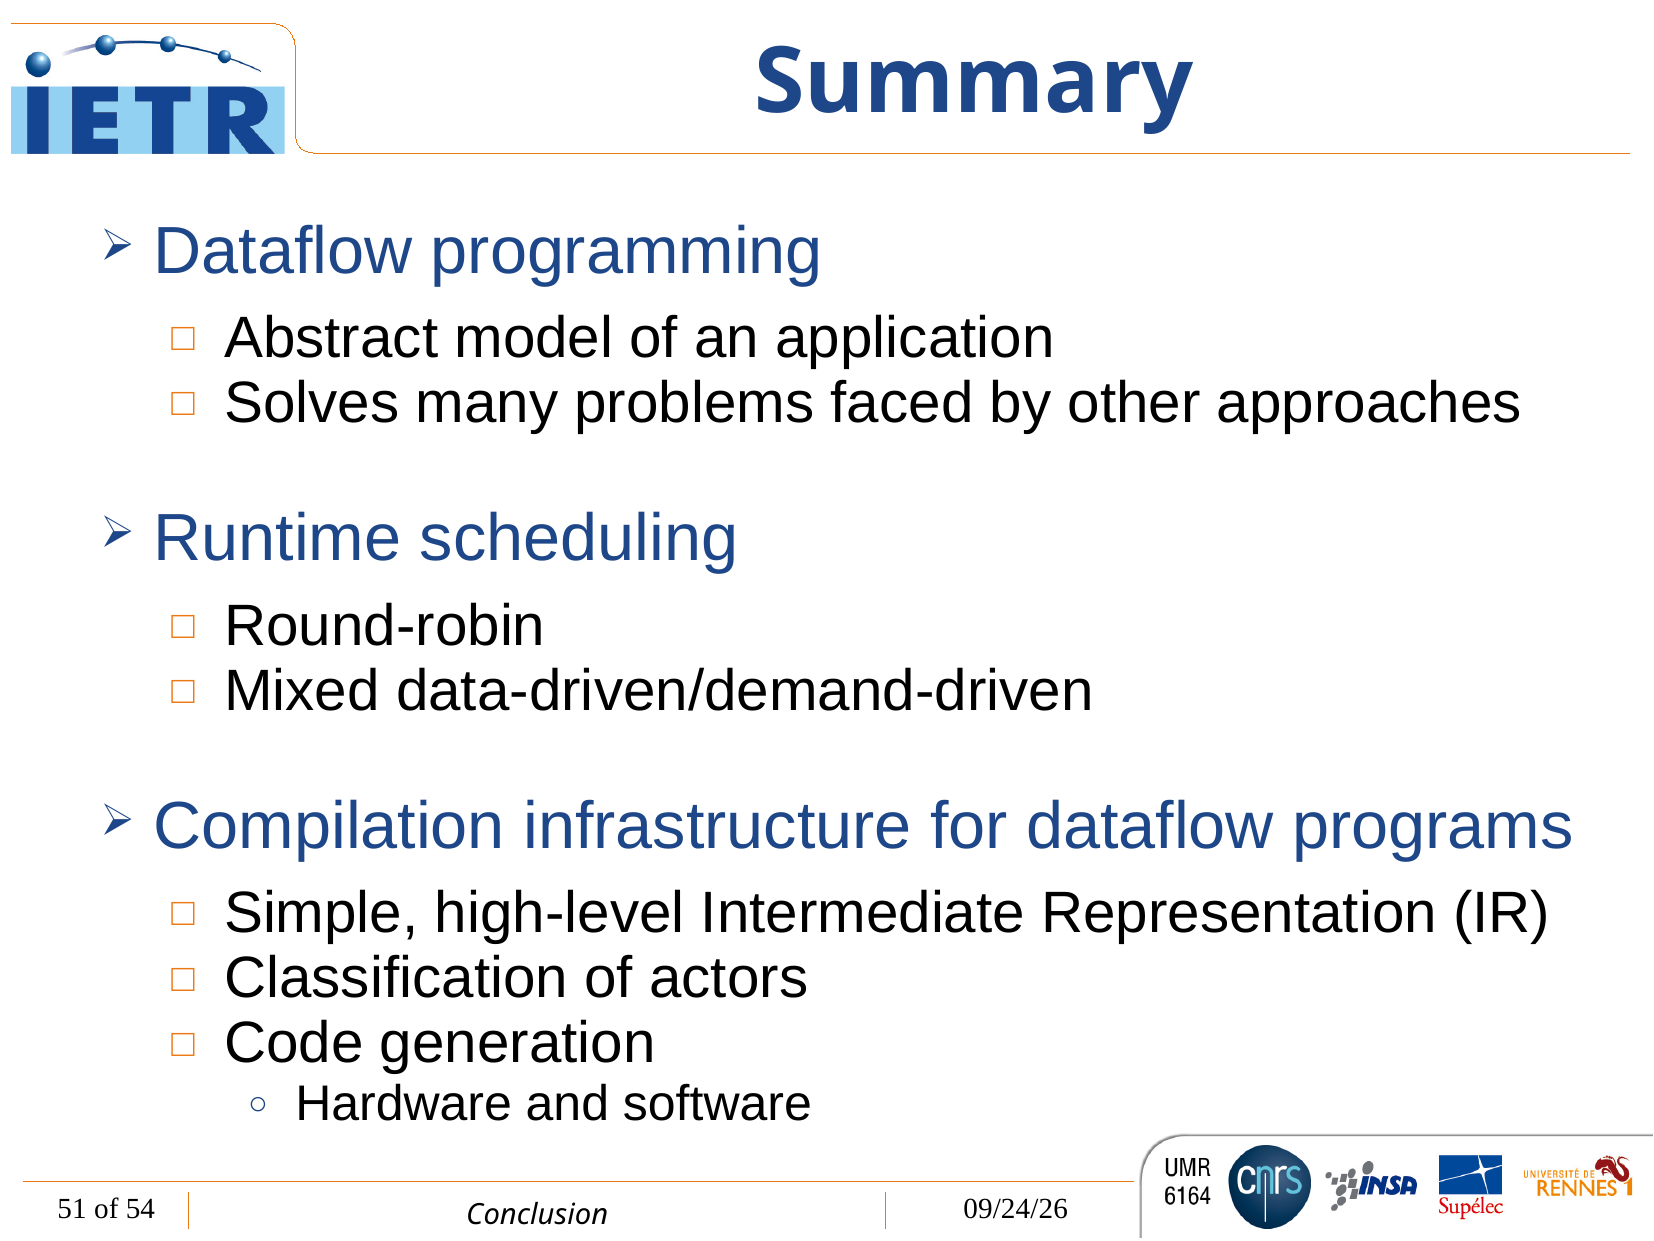

# Summary
Dataflow programming
Abstract model of an application
Solves many problems faced by other approaches
Runtime scheduling
Round-robin
Mixed data-driven/demand-driven
Compilation infrastructure for dataflow programs
Simple, high-level Intermediate Representation (IR)
Classification of actors
Code generation
Hardware and software
51
Conclusion